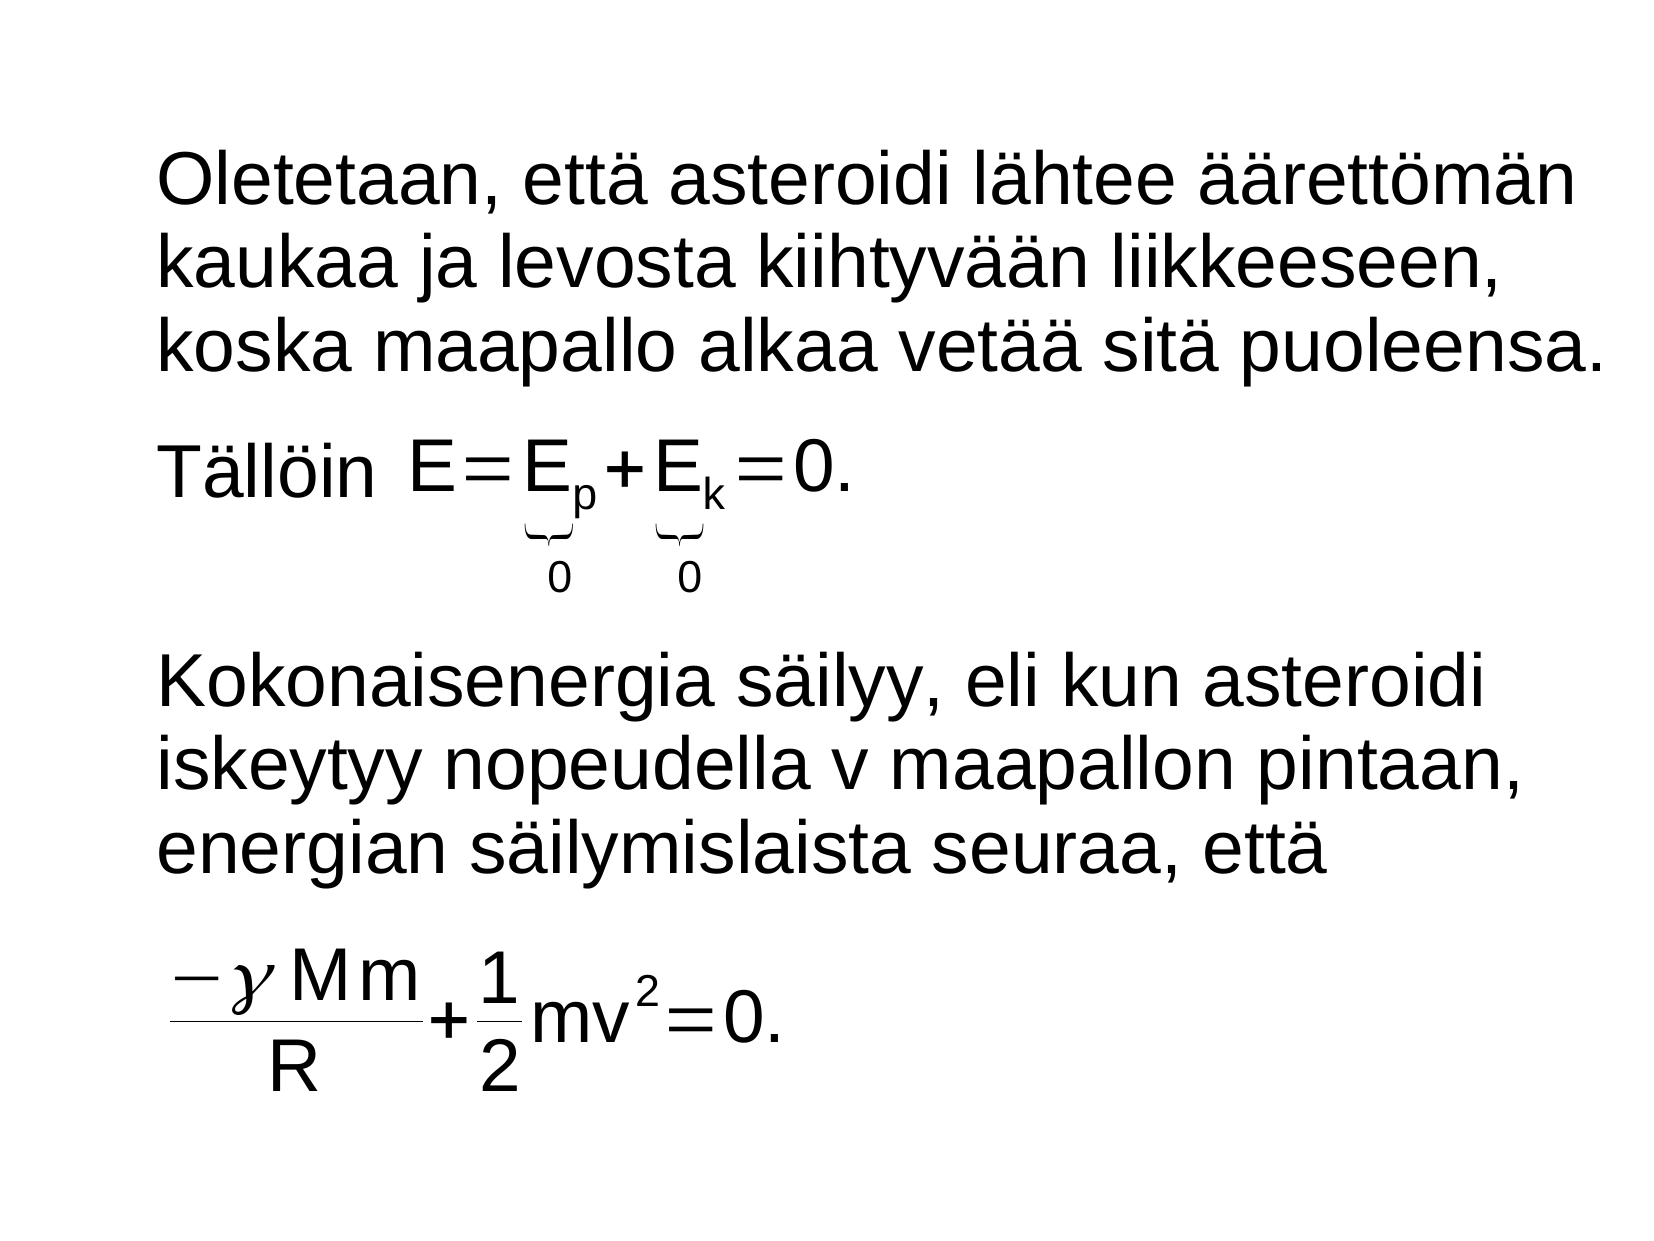

Oletetaan, että asteroidi lähtee äärettömän
kaukaa ja levosta kiihtyvään liikkeeseen,
koska maapallo alkaa vetää sitä puoleensa.
Tällöin
Kokonaisenergia säilyy, eli kun asteroidi
iskeytyy nopeudella v maapallon pintaan,
energian säilymislaista seuraa, että